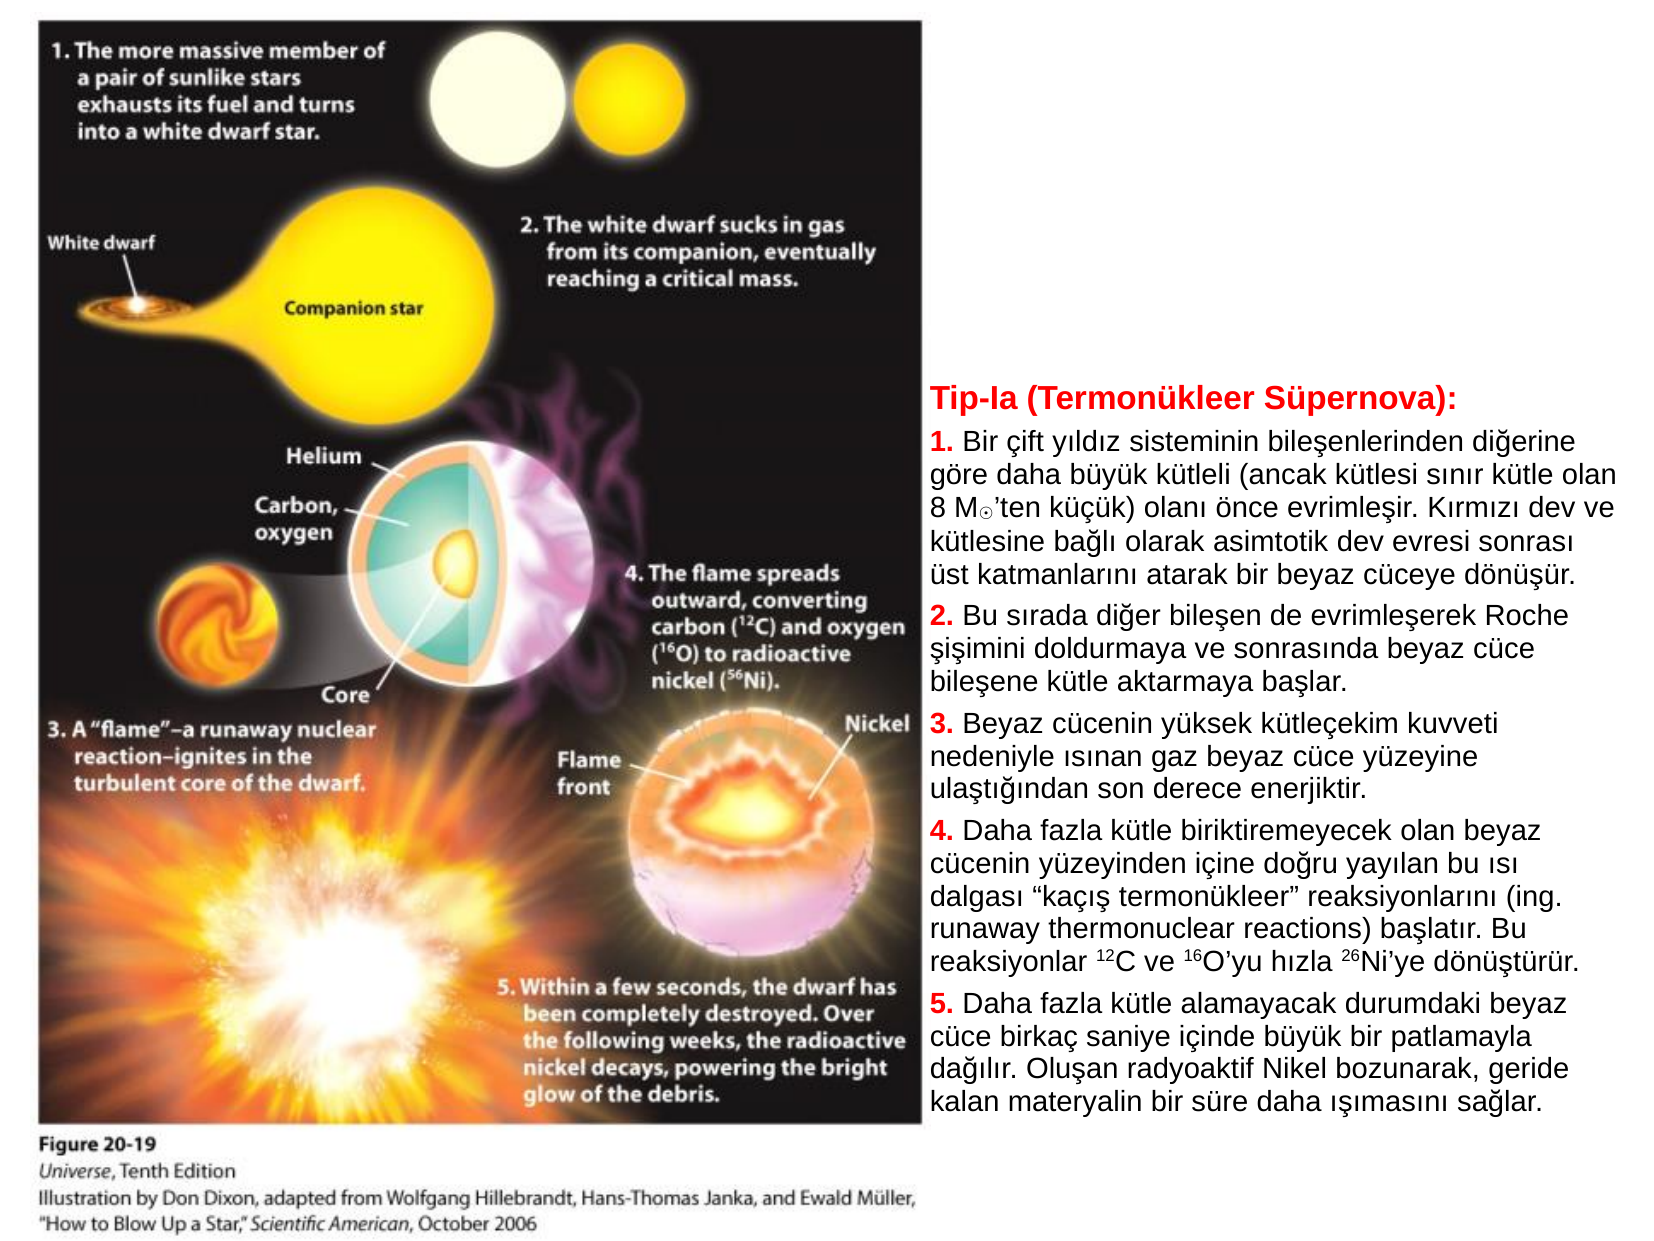

Tip-Ia (Termonükleer Süpernova):
1. Bir çift yıldız sisteminin bileşenlerinden diğerine göre daha büyük kütleli (ancak kütlesi sınır kütle olan 8 M☉’ten küçük) olanı önce evrimleşir. Kırmızı dev ve kütlesine bağlı olarak asimtotik dev evresi sonrası üst katmanlarını atarak bir beyaz cüceye dönüşür.
2. Bu sırada diğer bileşen de evrimleşerek Roche şişimini doldurmaya ve sonrasında beyaz cüce bileşene kütle aktarmaya başlar.
3. Beyaz cücenin yüksek kütleçekim kuvveti nedeniyle ısınan gaz beyaz cüce yüzeyine ulaştığından son derece enerjiktir.
4. Daha fazla kütle biriktiremeyecek olan beyaz cücenin yüzeyinden içine doğru yayılan bu ısı dalgası “kaçış termonükleer” reaksiyonlarını (ing. runaway thermonuclear reactions) başlatır. Bu reaksiyonlar 12C ve 16O’yu hızla 26Ni’ye dönüştürür.
5. Daha fazla kütle alamayacak durumdaki beyaz cüce birkaç saniye içinde büyük bir patlamayla dağılır. Oluşan radyoaktif Nikel bozunarak, geride kalan materyalin bir süre daha ışımasını sağlar.